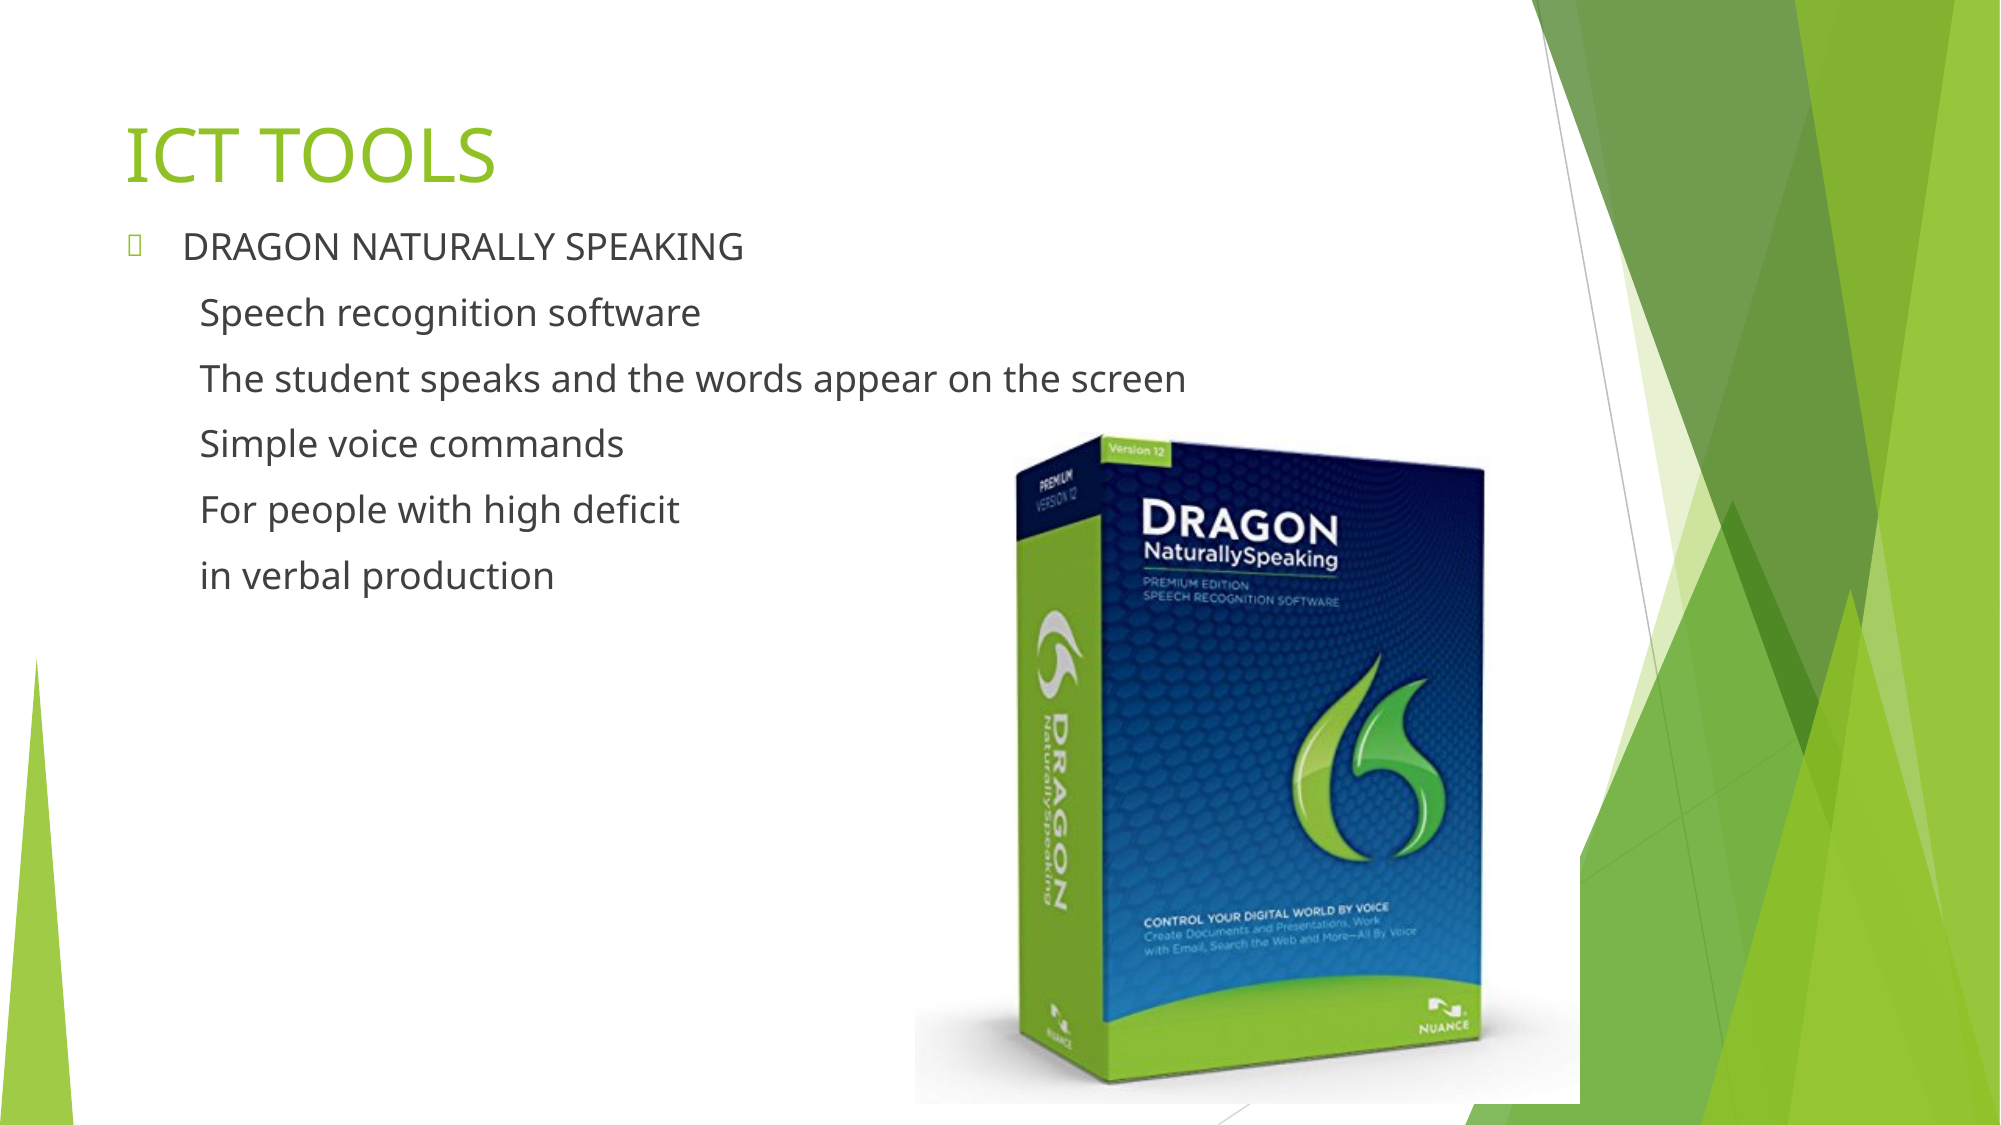

# ICT TOOLS
DRAGON NATURALLY SPEAKING
	Speech recognition software
	The student speaks and the words appear on the screen
	Simple voice commands
	For people with high deficit
	in verbal production